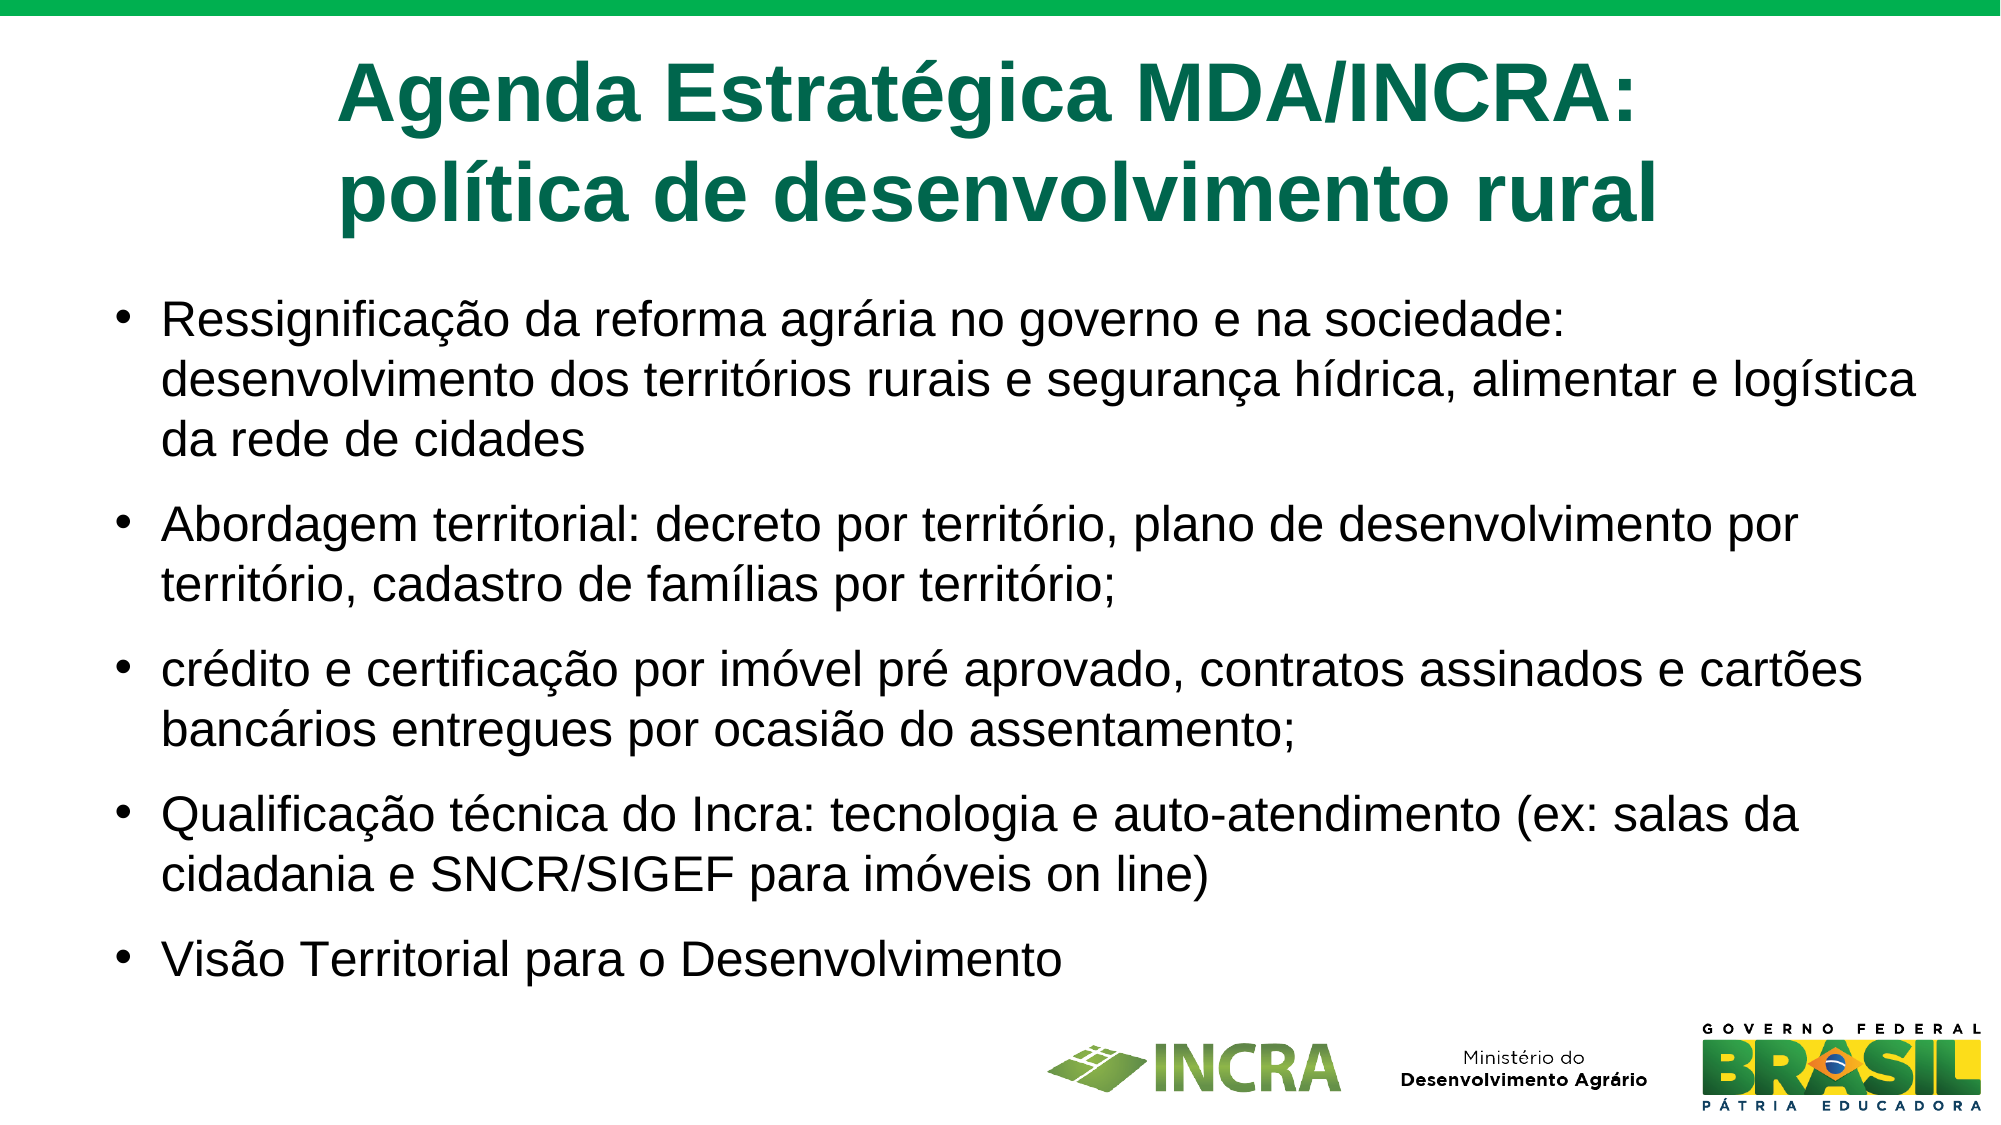

Agenda Estratégica MDA/INCRA:
política de desenvolvimento rural
Ressignificação da reforma agrária no governo e na sociedade: desenvolvimento dos territórios rurais e segurança hídrica, alimentar e logística da rede de cidades
Abordagem territorial: decreto por território, plano de desenvolvimento por território, cadastro de famílias por território;
crédito e certificação por imóvel pré aprovado, contratos assinados e cartões bancários entregues por ocasião do assentamento;
Qualificação técnica do Incra: tecnologia e auto-atendimento (ex: salas da cidadania e SNCR/SIGEF para imóveis on line)
Visão Territorial para o Desenvolvimento